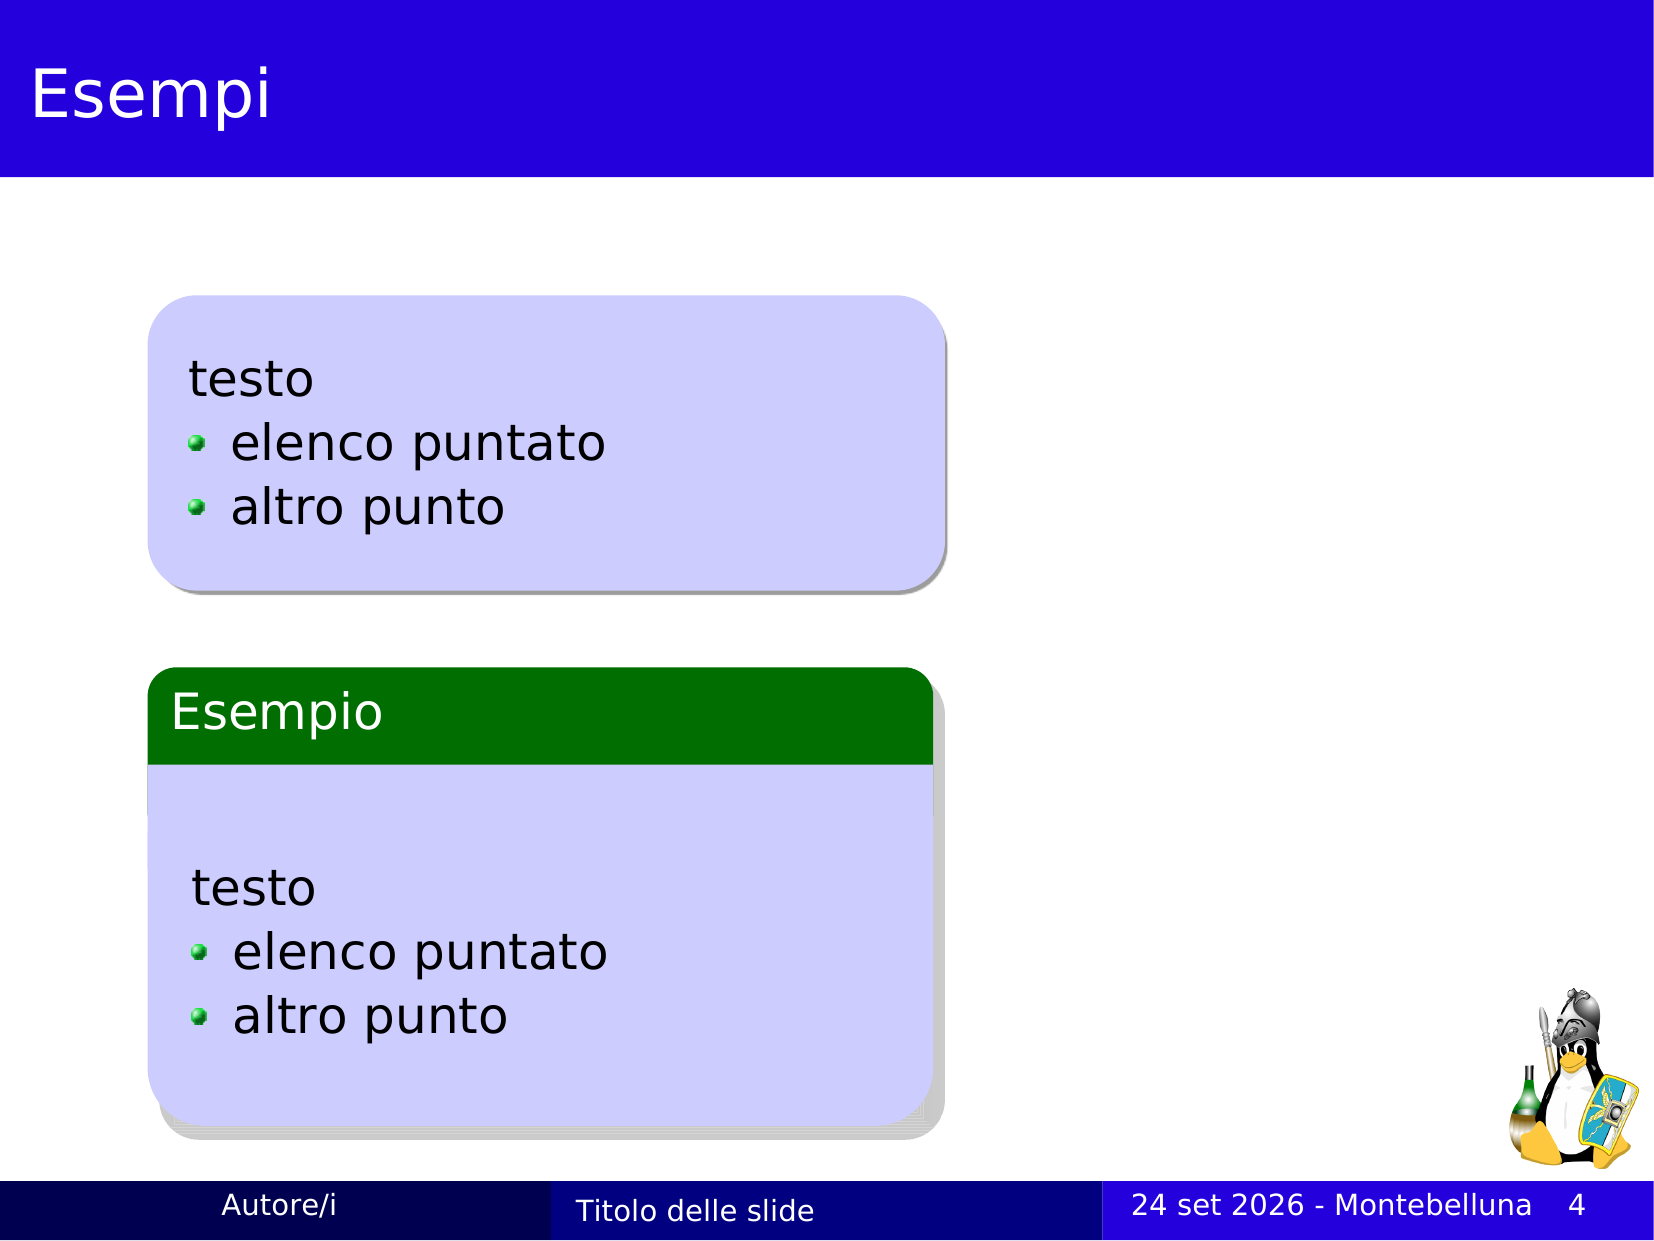

# Esempi
testo
elenco puntato
altro punto
Esempio
testo
elenco puntato
altro punto